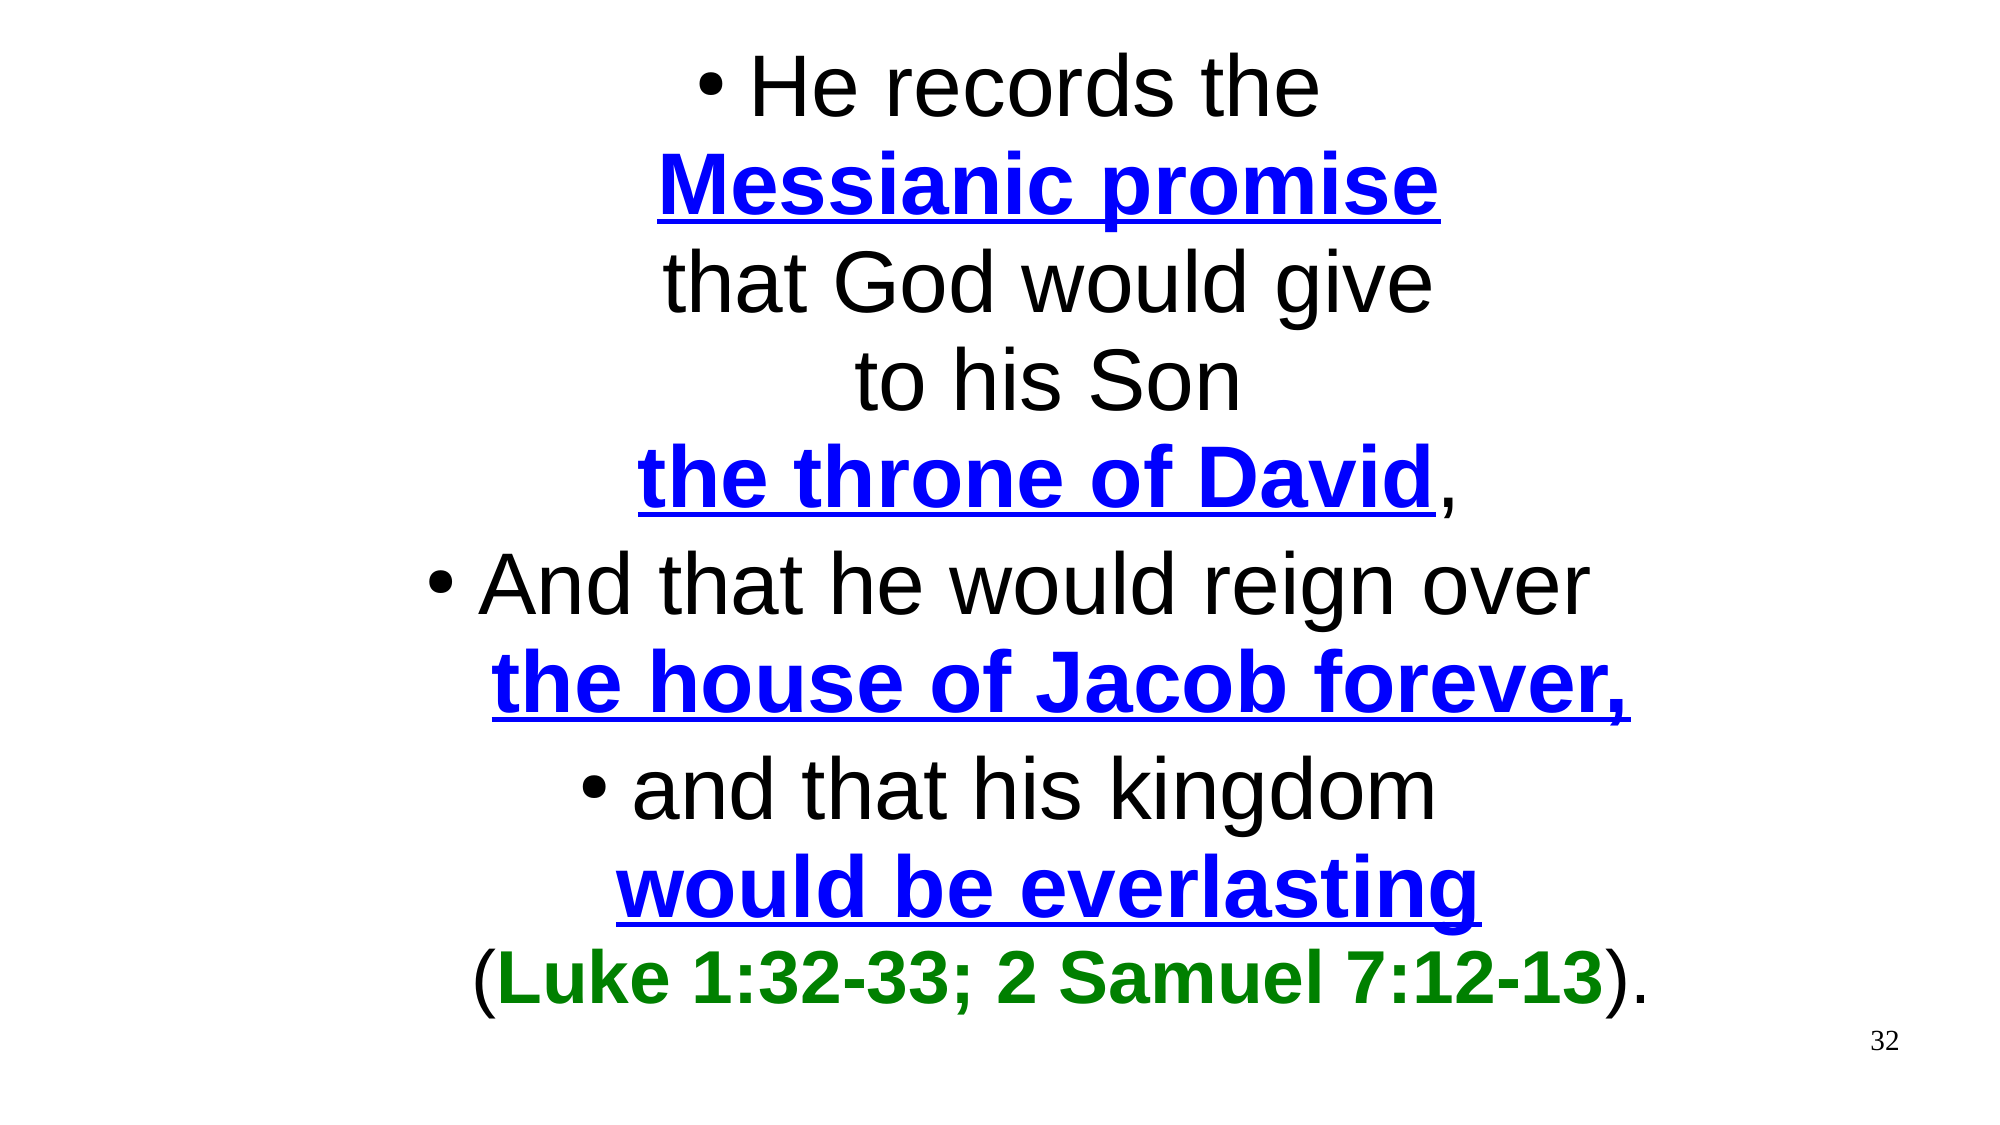

# He records the Messianic promise that God would give to his Son the throne of David,
And that he would reign over
the house of Jacob forever,
and that his kingdom
would be everlasting
(Luke 1:32-33; 2 Samuel 7:12-13).
32